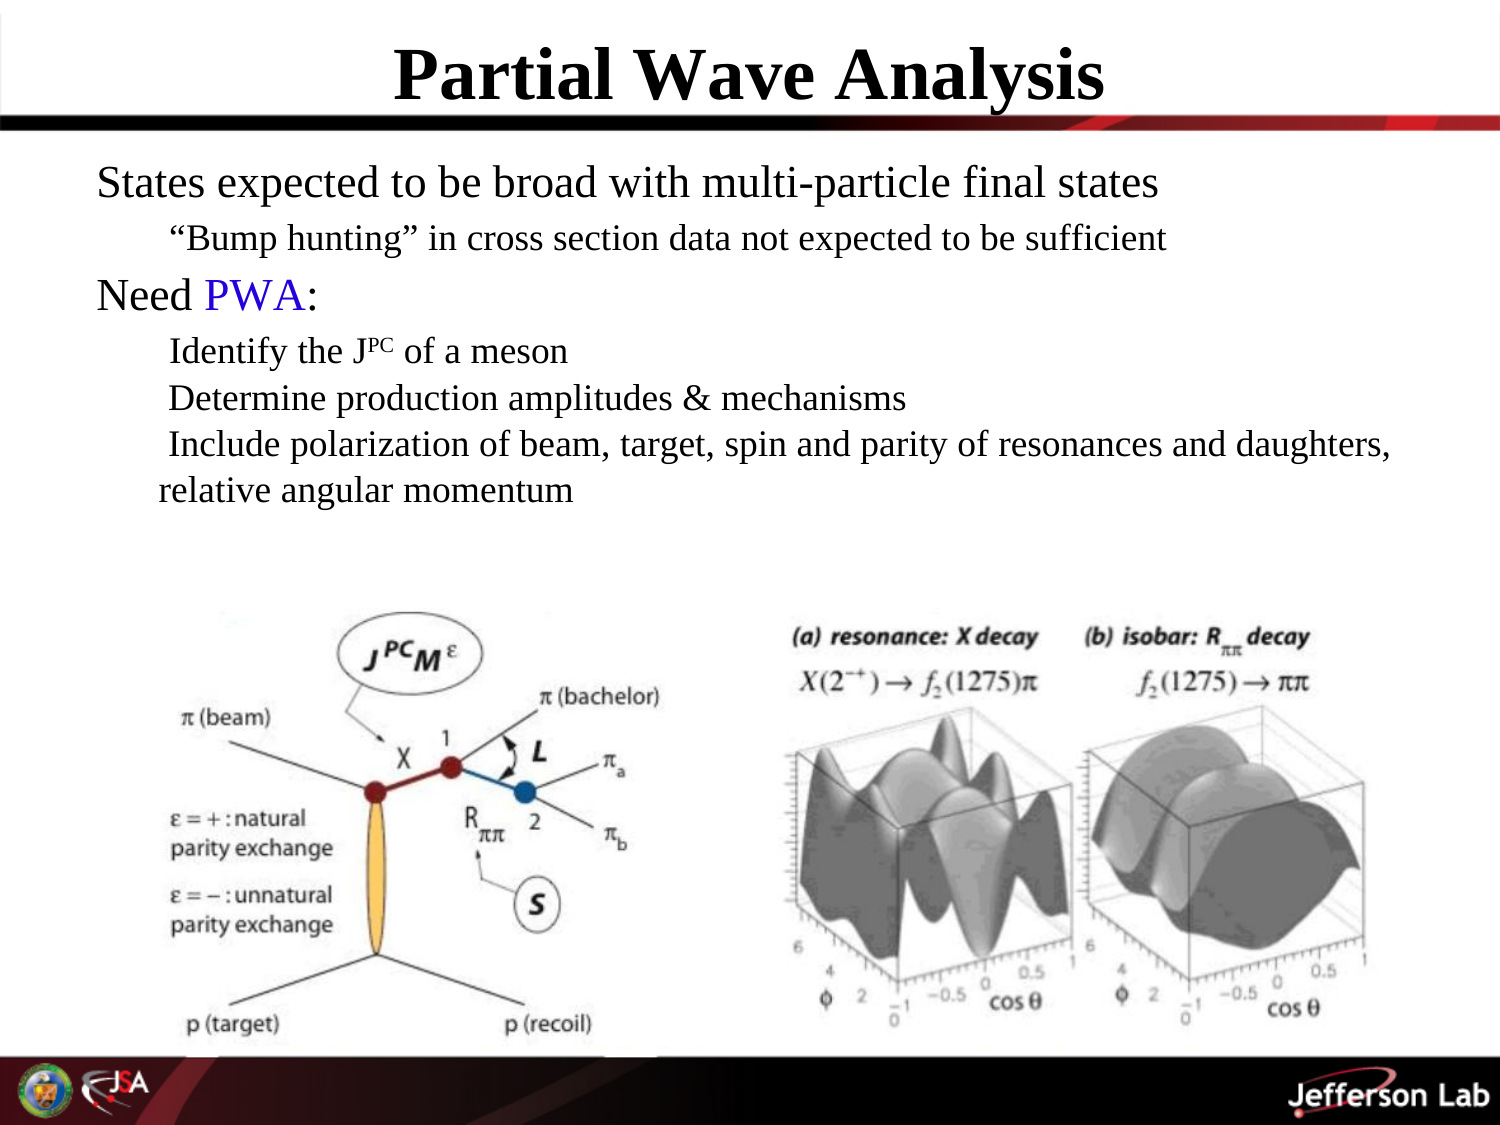

# Partial Wave Analysis
 States expected to be broad with multi-particle final states
 “Bump hunting” in cross section data not expected to be sufficient
 Need PWA:
 Identify the JPC of a meson
 Determine production amplitudes & mechanisms
 Include polarization of beam, target, spin and parity of resonances and daughters, relative angular momentum